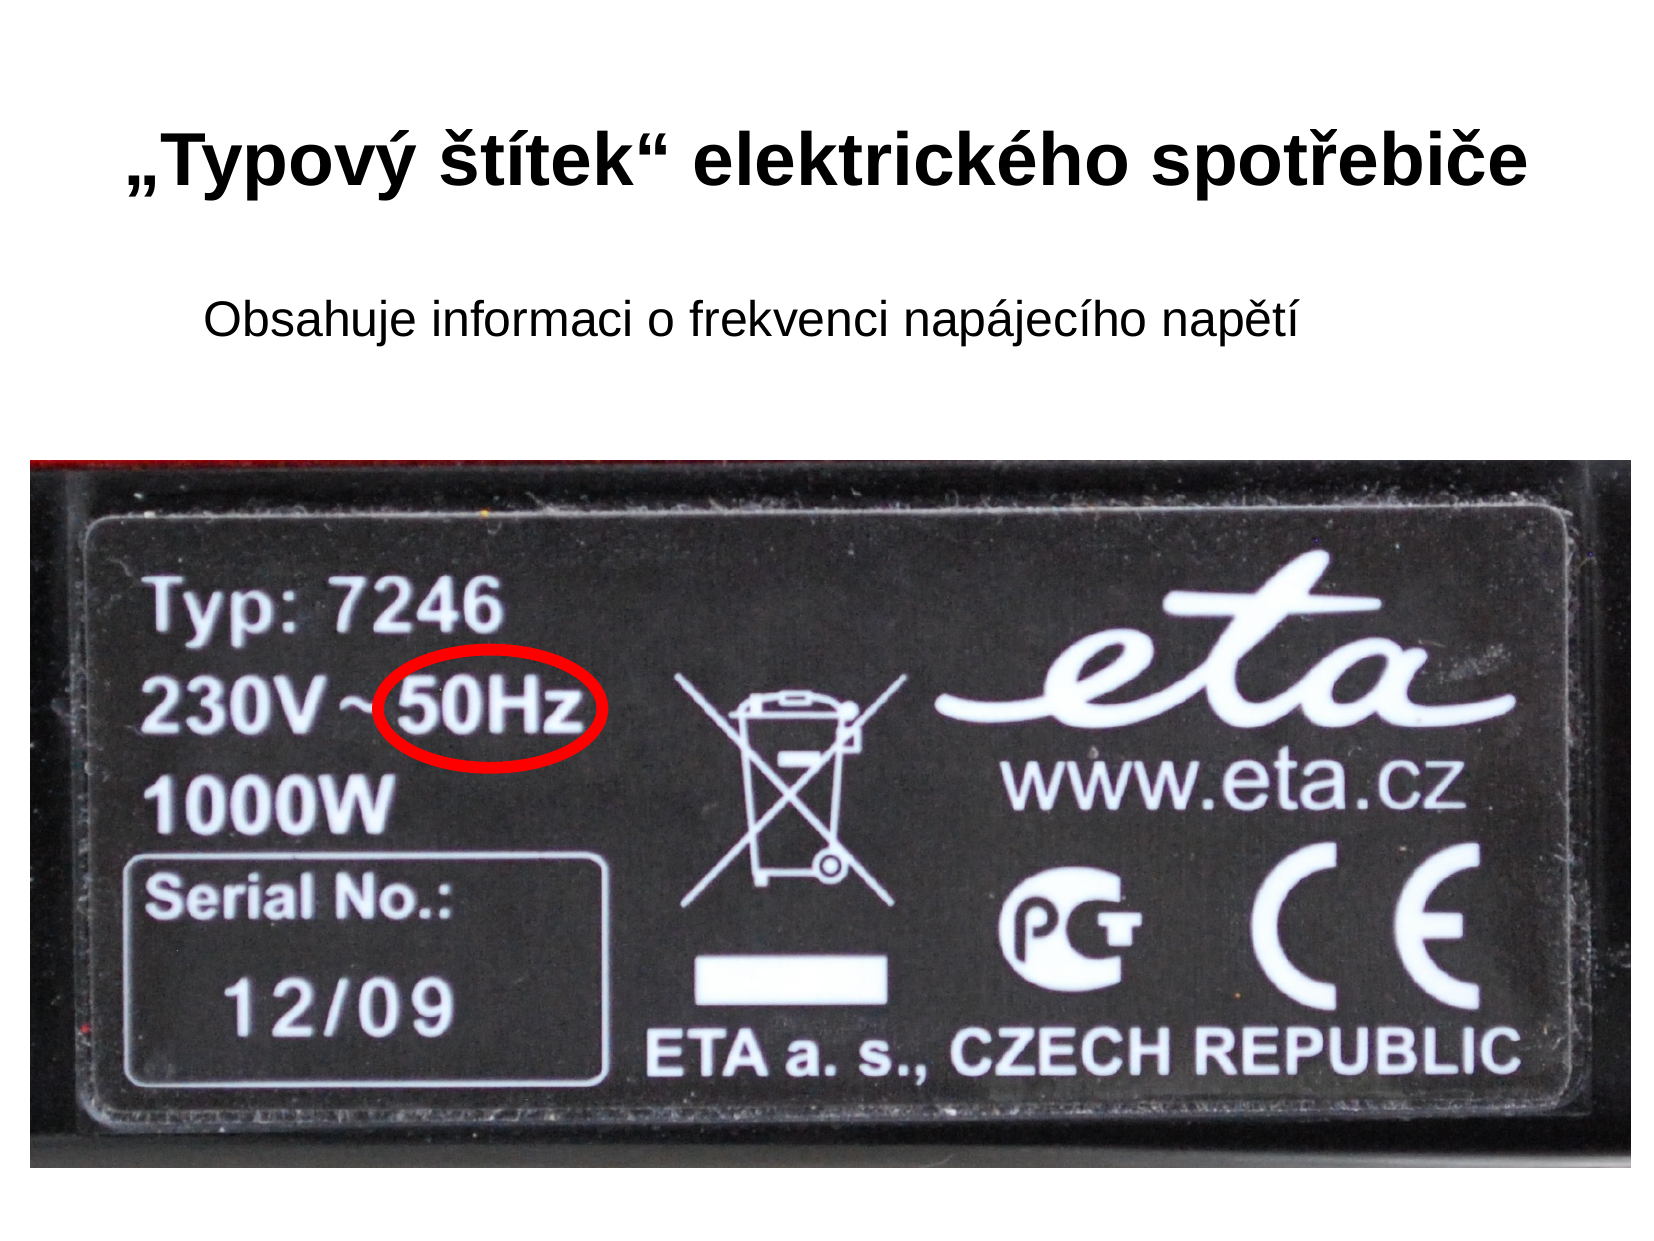

# „Typový štítek“ elektrického spotřebiče
Obsahuje informaci o frekvenci napájecího napětí